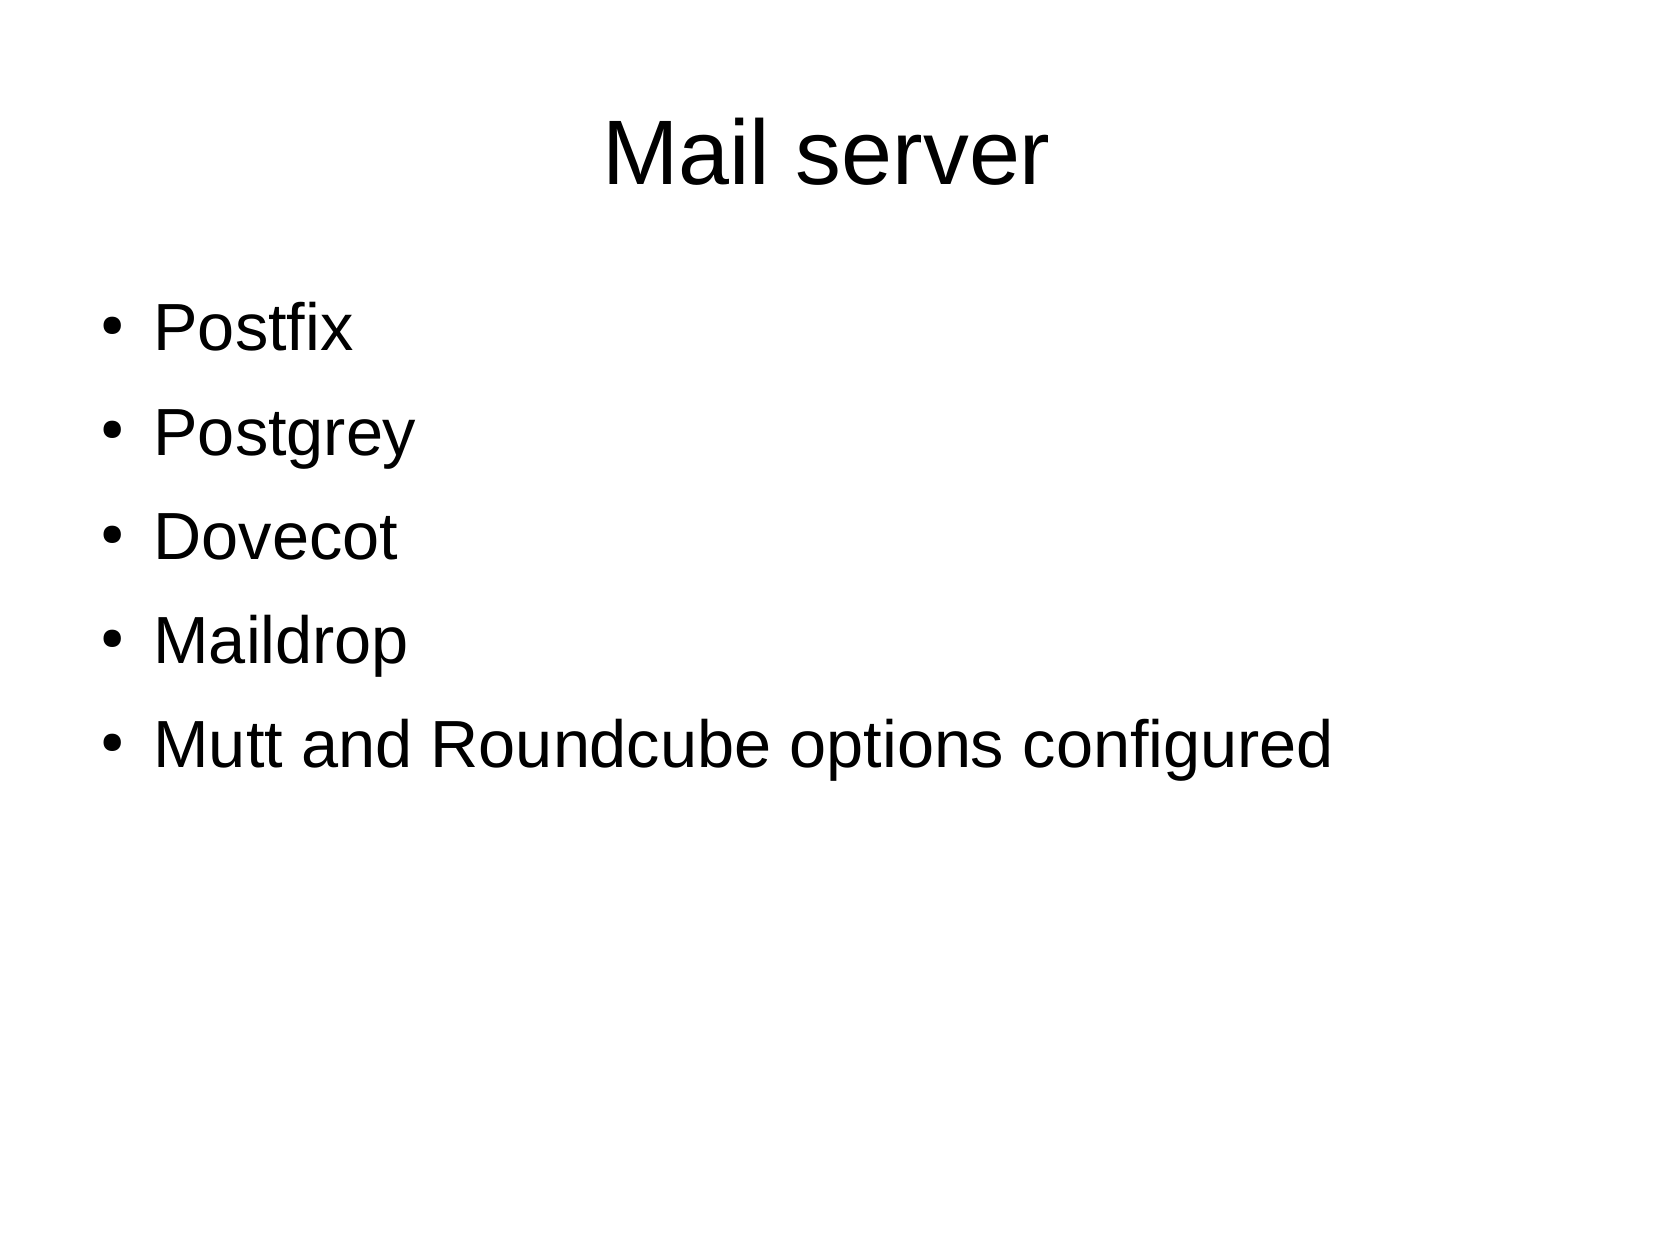

# Mail server
Postfix
Postgrey
Dovecot
Maildrop
Mutt and Roundcube options configured